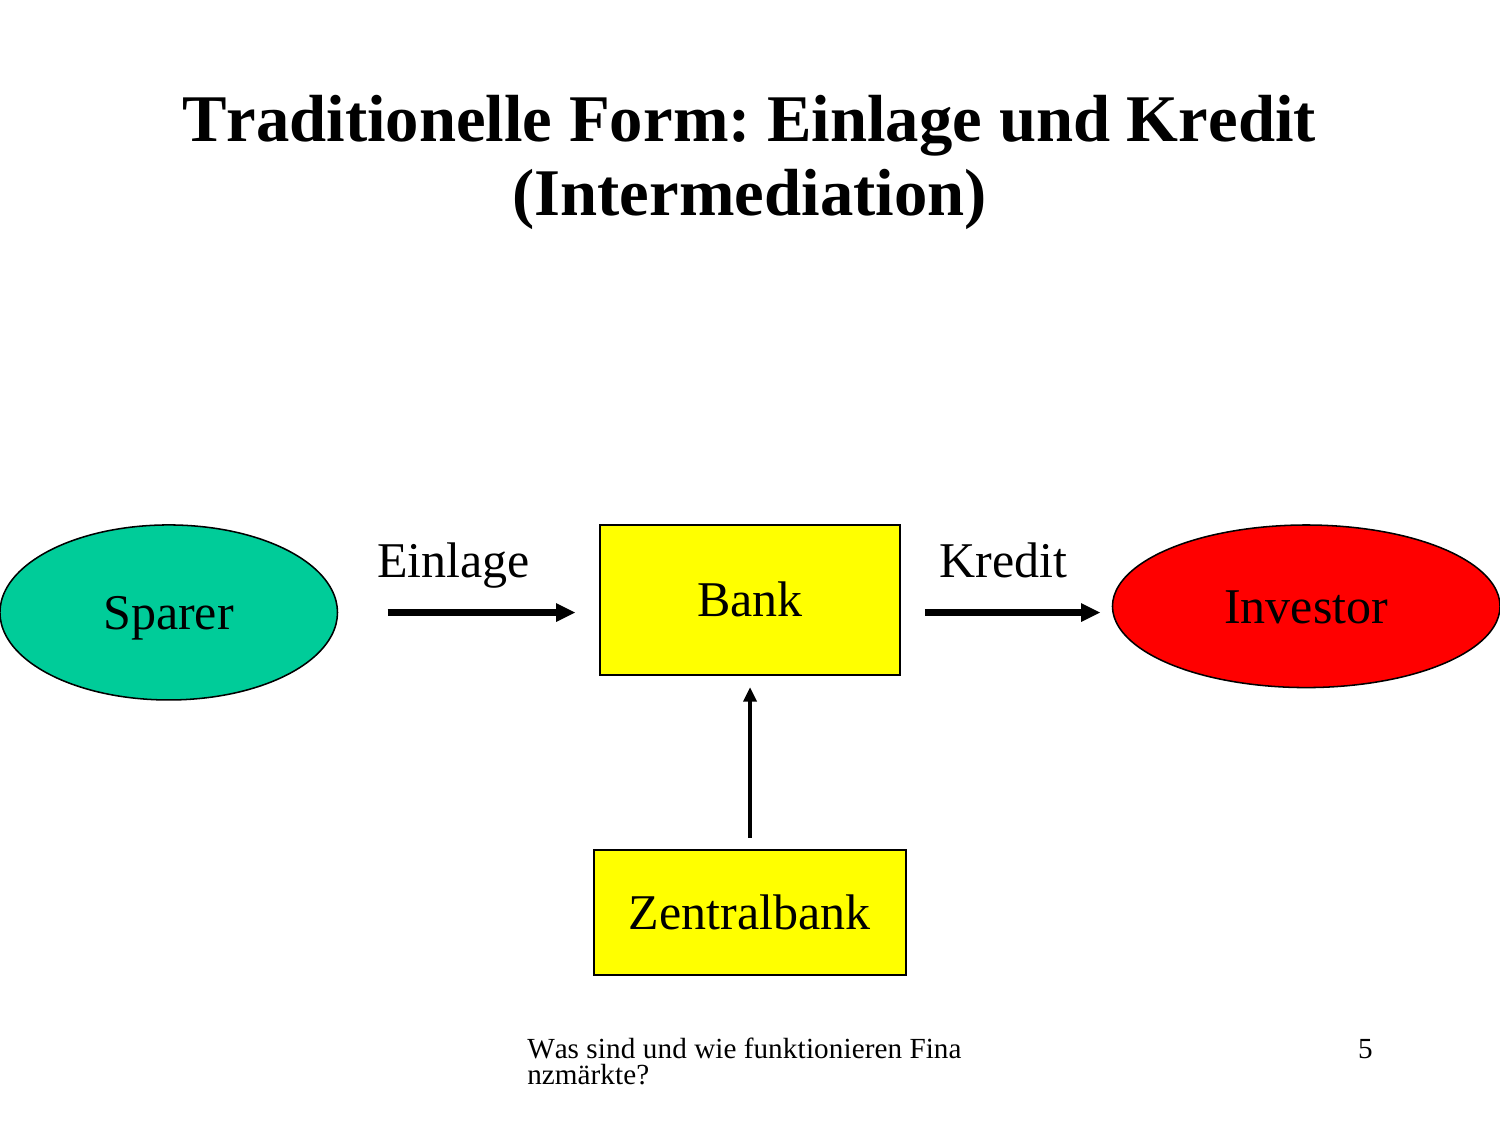

# Traditionelle Form: Einlage und Kredit (Intermediation)
Sparer
Einlage
Bank
Kredit
Investor
Zentralbank
Was sind und wie funktionieren Finanzmärkte?
5